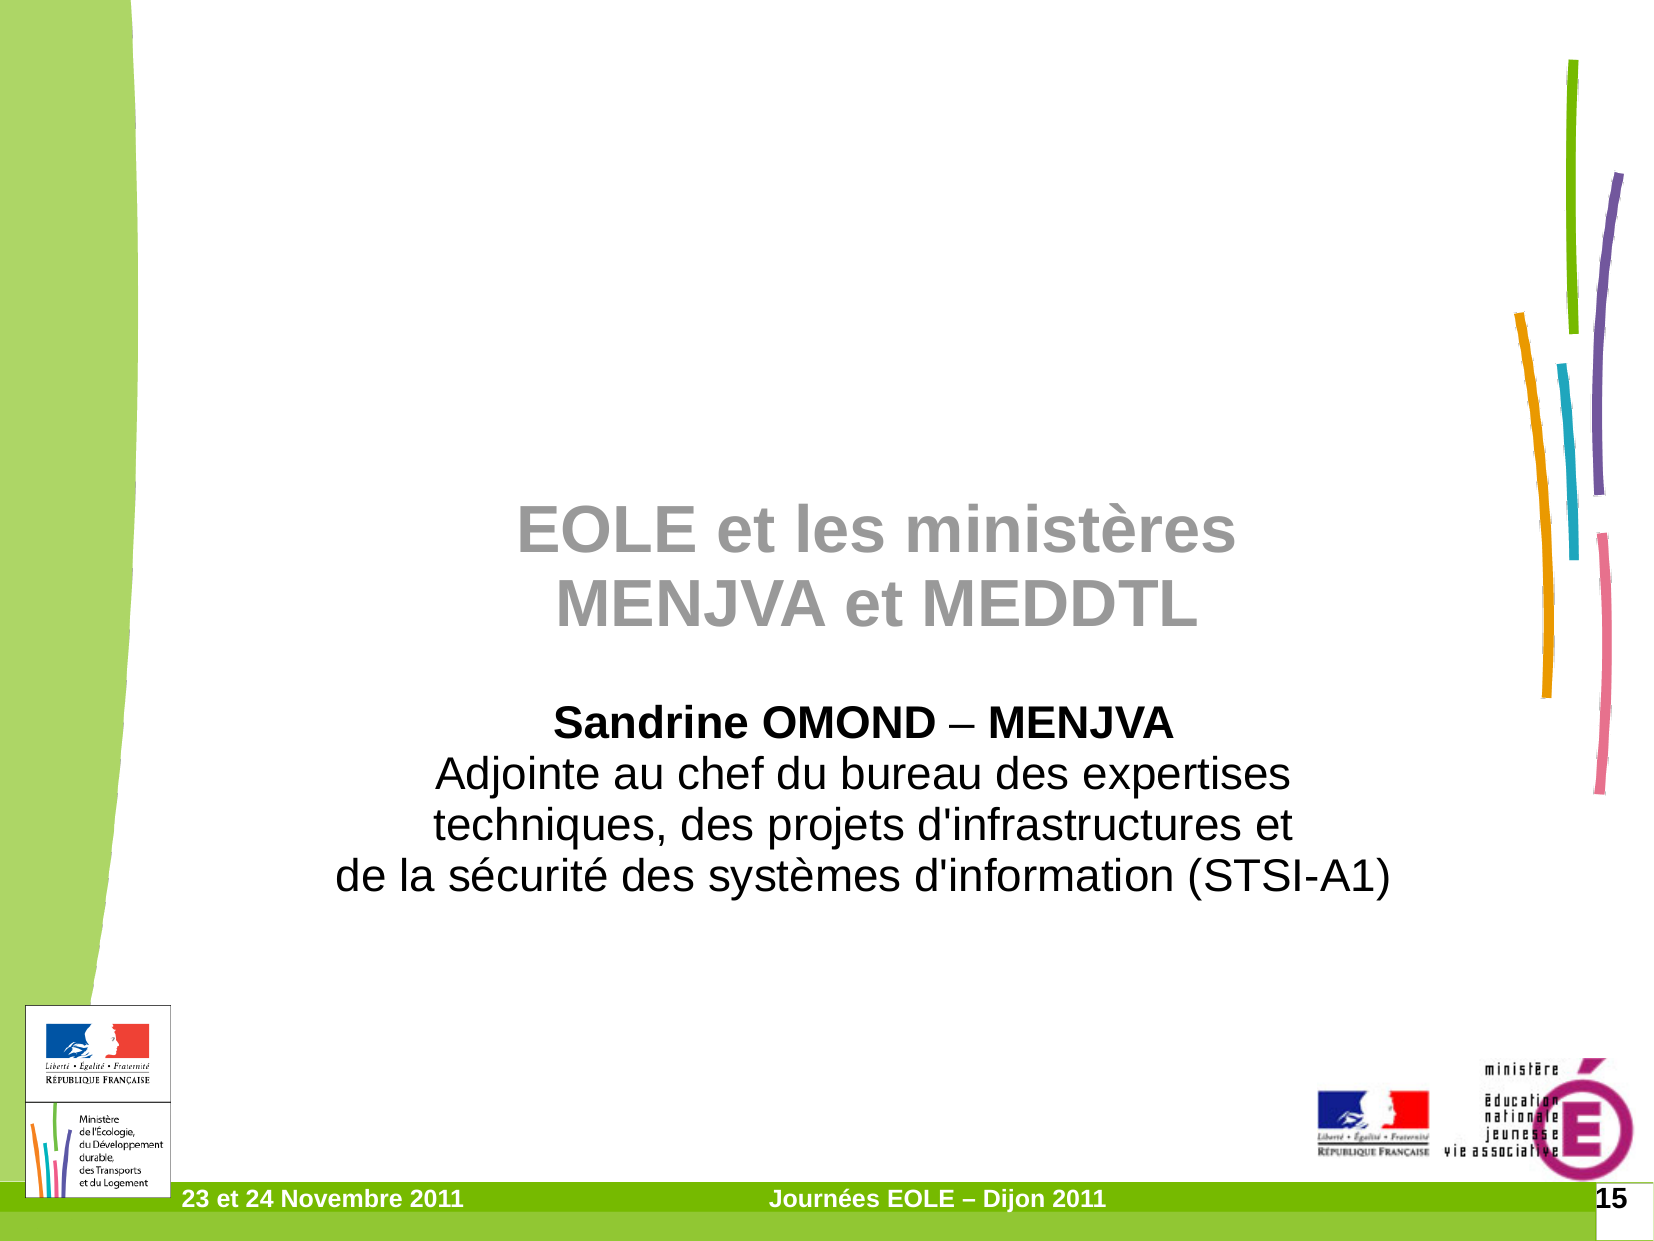

# EOLE et les ministères MENJVA et MEDDTL
Sandrine OMOND – MENJVA
Adjointe au chef du bureau des expertises techniques, des projets d'infrastructures et
de la sécurité des systèmes d'information (STSI-A1)
15
 SG/SPSSI/PSI septembre 2011
Schéma directeur des SI